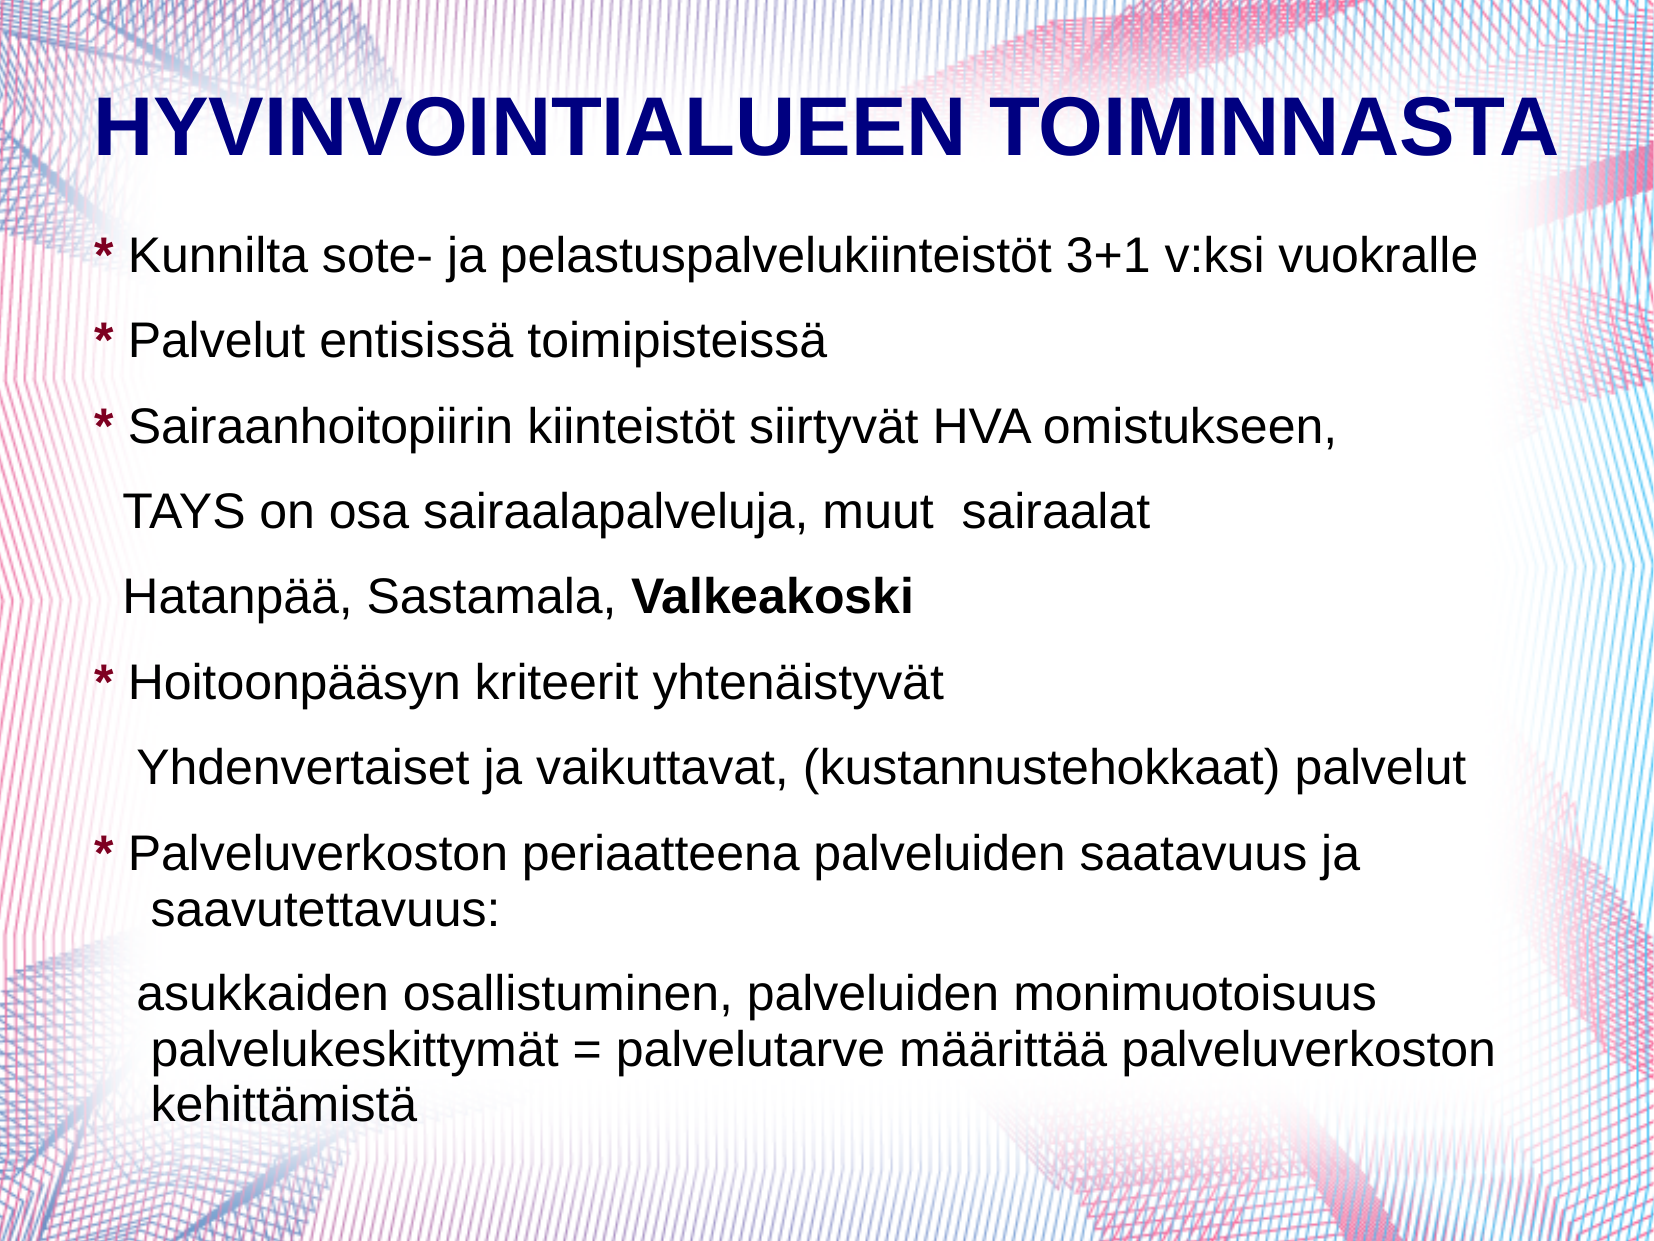

# HYVINVOINTIALUEEN TOIMINNASTA
* Kunnilta sote- ja pelastuspalvelukiinteistöt 3+1 v:ksi vuokralle
* Palvelut entisissä toimipisteissä
* Sairaanhoitopiirin kiinteistöt siirtyvät HVA omistukseen,
 TAYS on osa sairaalapalveluja, muut sairaalat
 Hatanpää, Sastamala, Valkeakoski
* Hoitoonpääsyn kriteerit yhtenäistyvät
 Yhdenvertaiset ja vaikuttavat, (kustannustehokkaat) palvelut
* Palveluverkoston periaatteena palveluiden saatavuus ja saavutettavuus:
 asukkaiden osallistuminen, palveluiden monimuotoisuus palvelukeskittymät = palvelutarve määrittää palveluverkoston kehittämistä